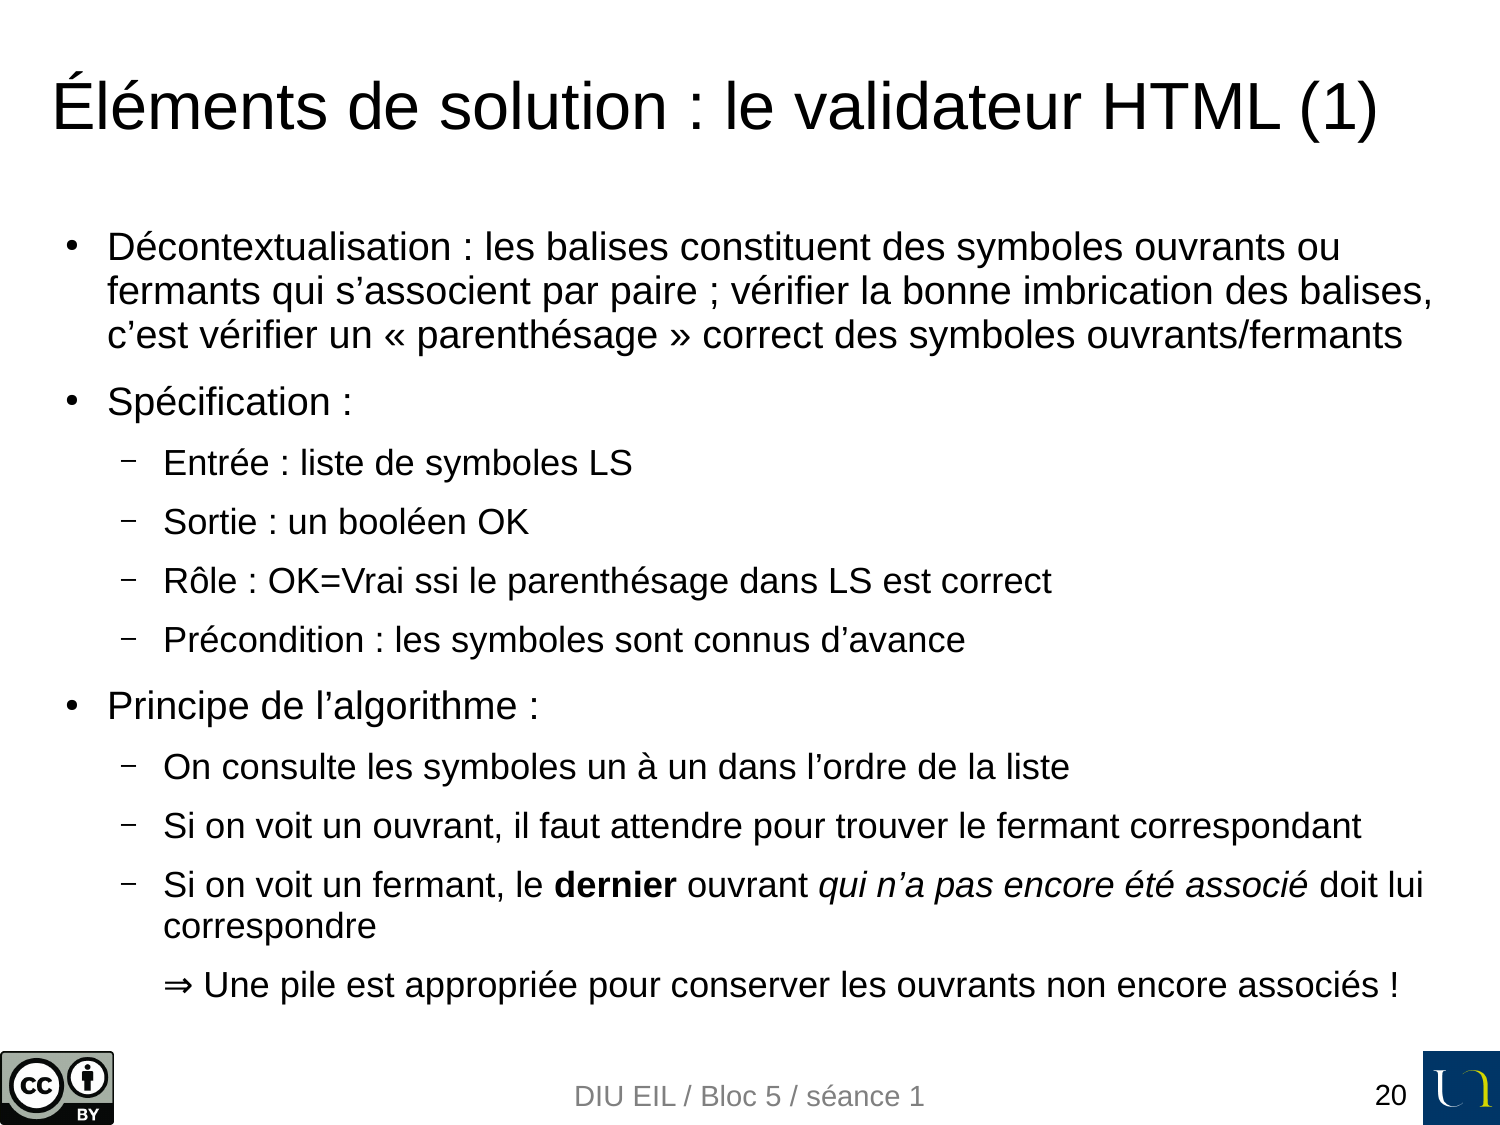

# Éléments de solution : le validateur HTML (1)
Décontextualisation : les balises constituent des symboles ouvrants ou fermants qui s’associent par paire ; vérifier la bonne imbrication des balises, c’est vérifier un « parenthésage » correct des symboles ouvrants/fermants
Spécification :
Entrée : liste de symboles LS
Sortie : un booléen OK
Rôle : OK=Vrai ssi le parenthésage dans LS est correct
Précondition : les symboles sont connus d’avance
Principe de l’algorithme :
On consulte les symboles un à un dans l’ordre de la liste
Si on voit un ouvrant, il faut attendre pour trouver le fermant correspondant
Si on voit un fermant, le dernier ouvrant qui n’a pas encore été associé doit lui correspondre
⇒ Une pile est appropriée pour conserver les ouvrants non encore associés !
20